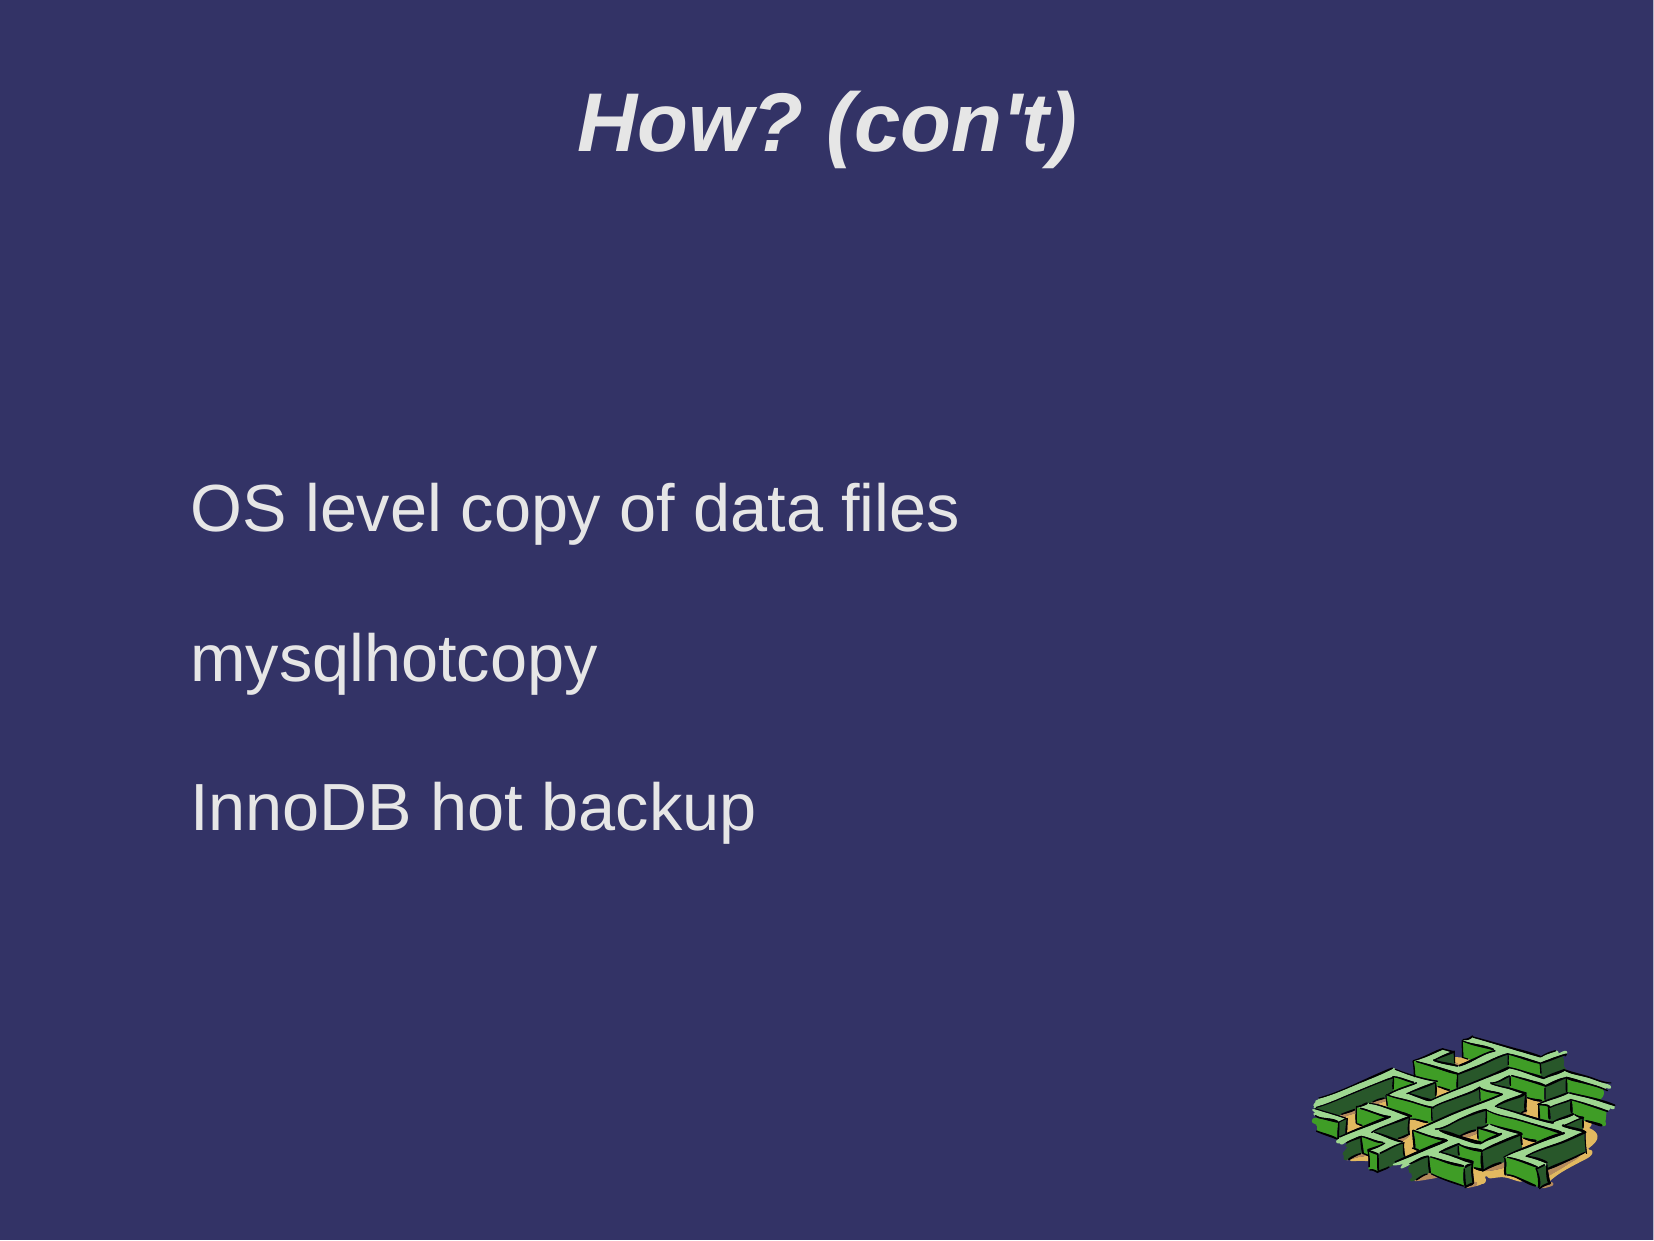

# How? (con't)
OS level copy of data files
mysqlhotcopy
InnoDB hot backup